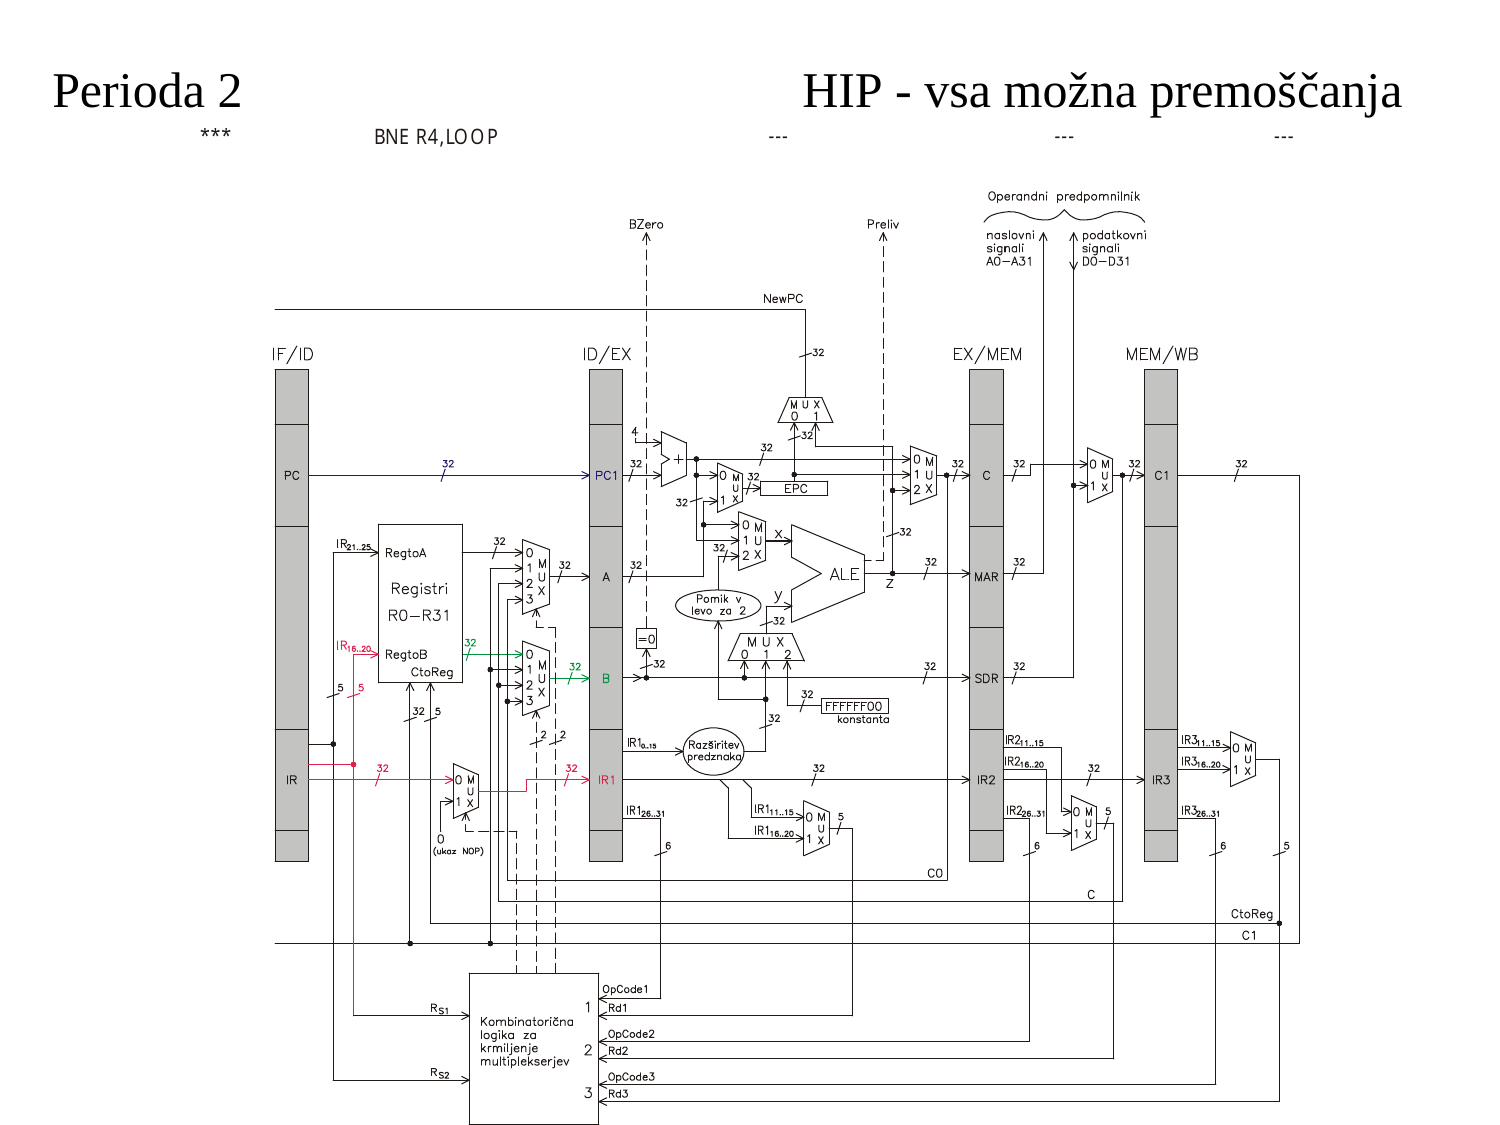

Perioda 2				HIP - vsa možna premoščanja